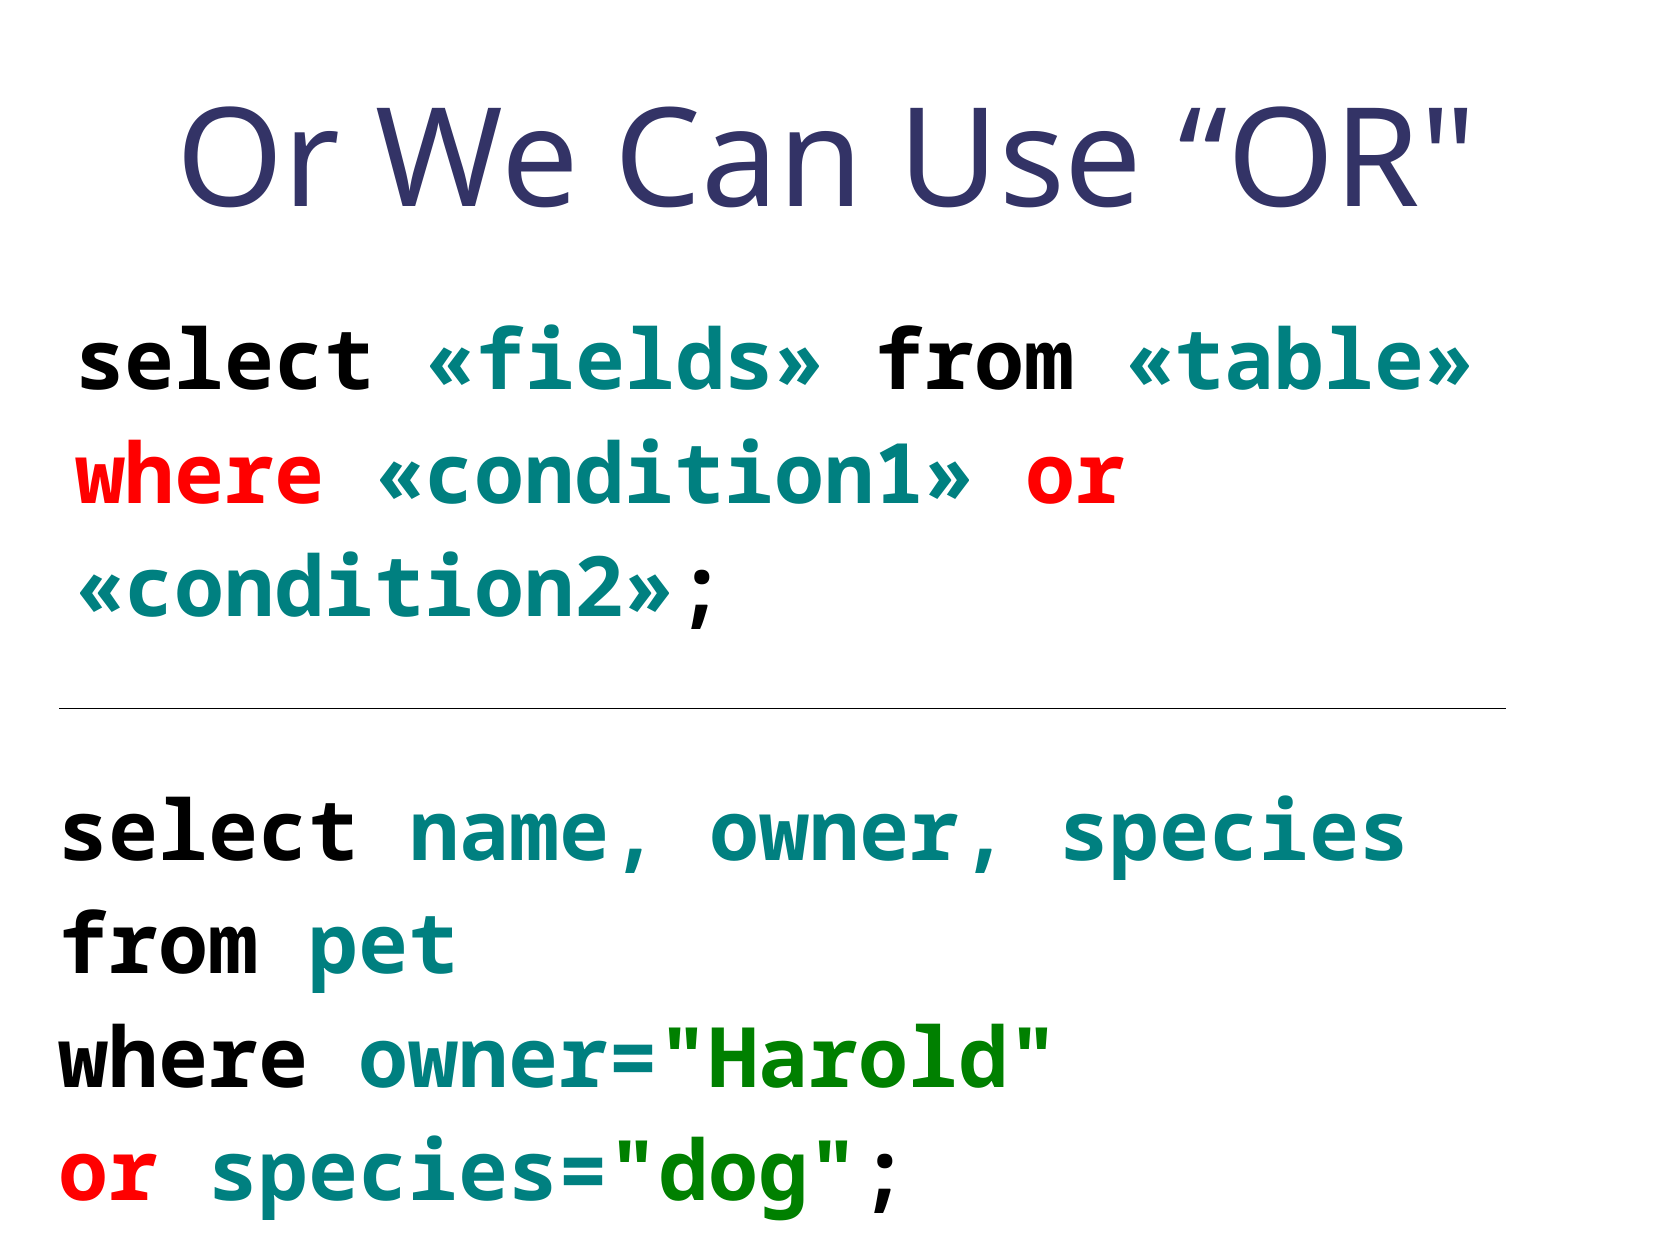

# Or We Can Use “OR"
select «fields» from «table»
where «condition1» or «condition2»;
select name, owner, species
from pet
where owner="Harold"
or species="dog";